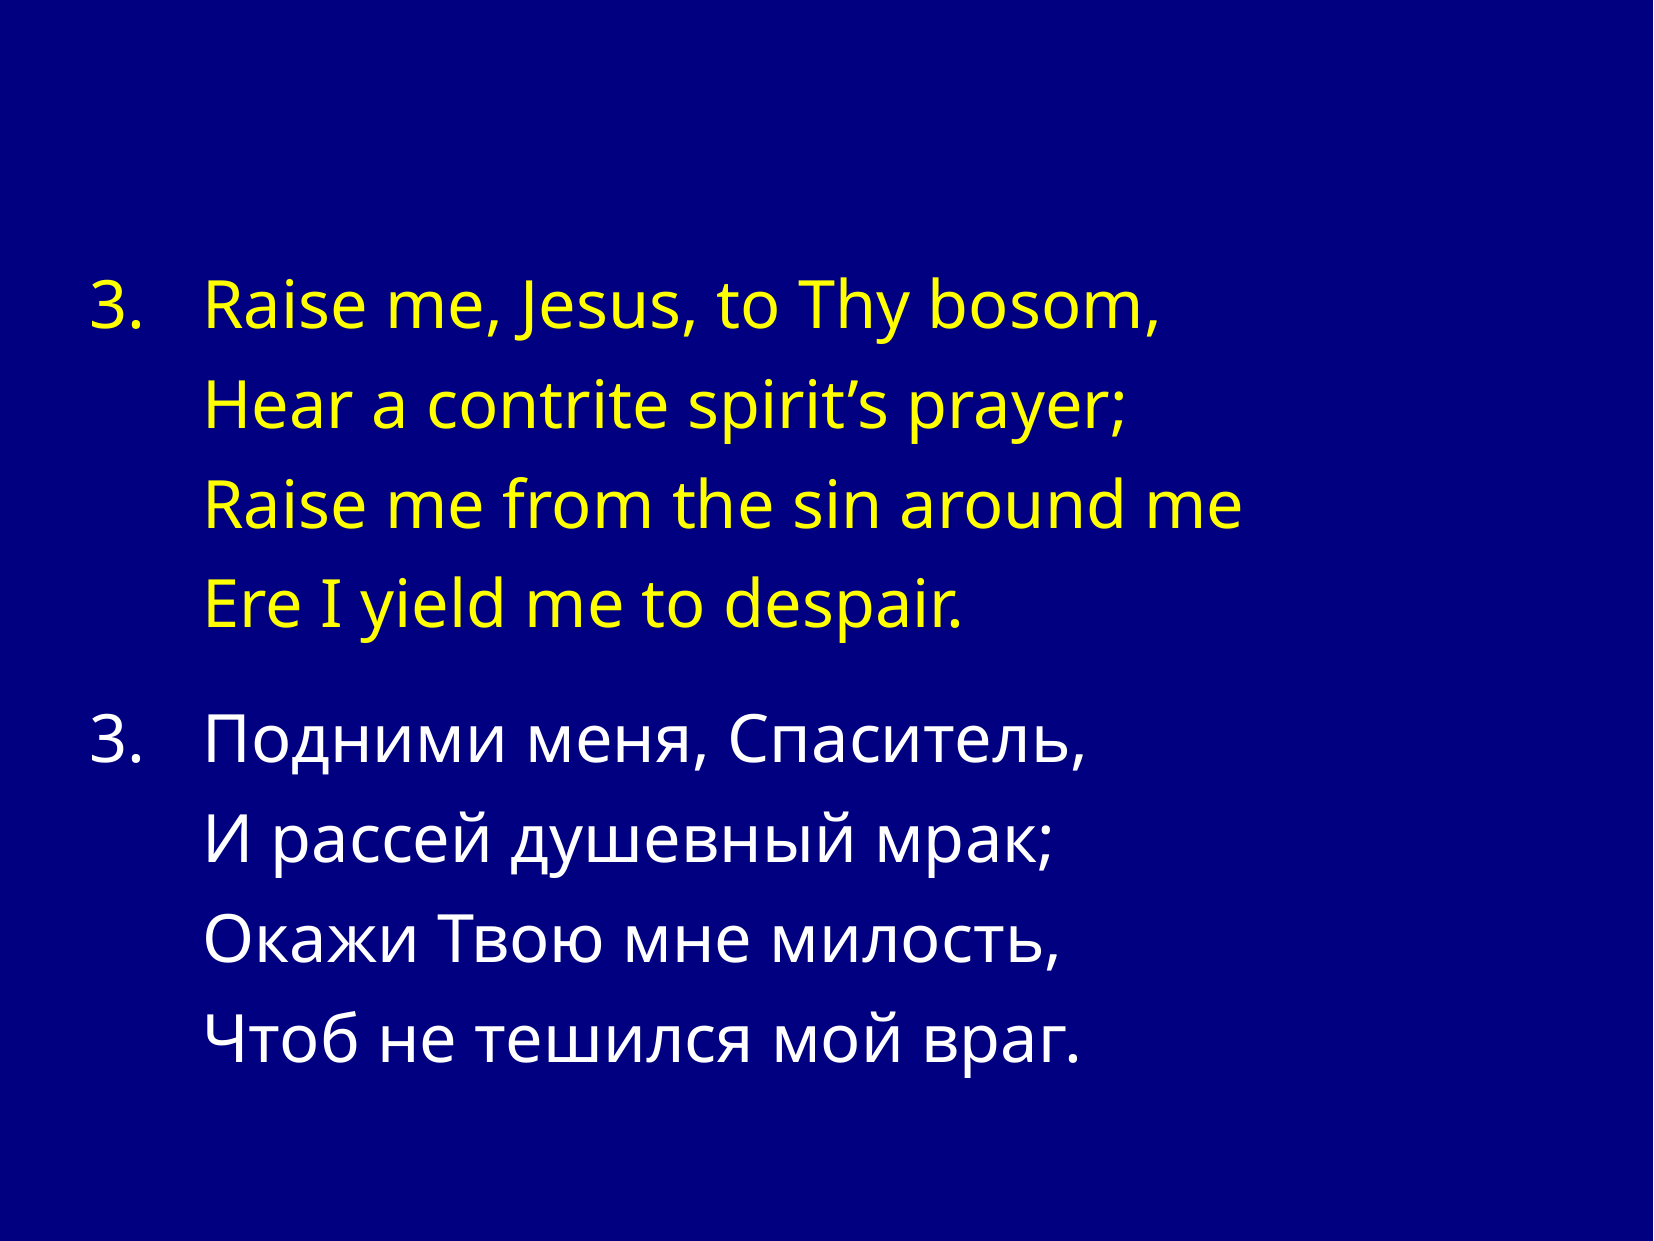

3.	Raise me, Jesus, to Thy bosom,
	Hear a contrite spirit’s prayer;
	Raise me from the sin around me
	Ere I yield me to despair.
3.	Подними меня, Спаситель,
	И рассей душевный мрак;
	Окажи Твою мне милость,
	Чтоб не тешился мой враг.